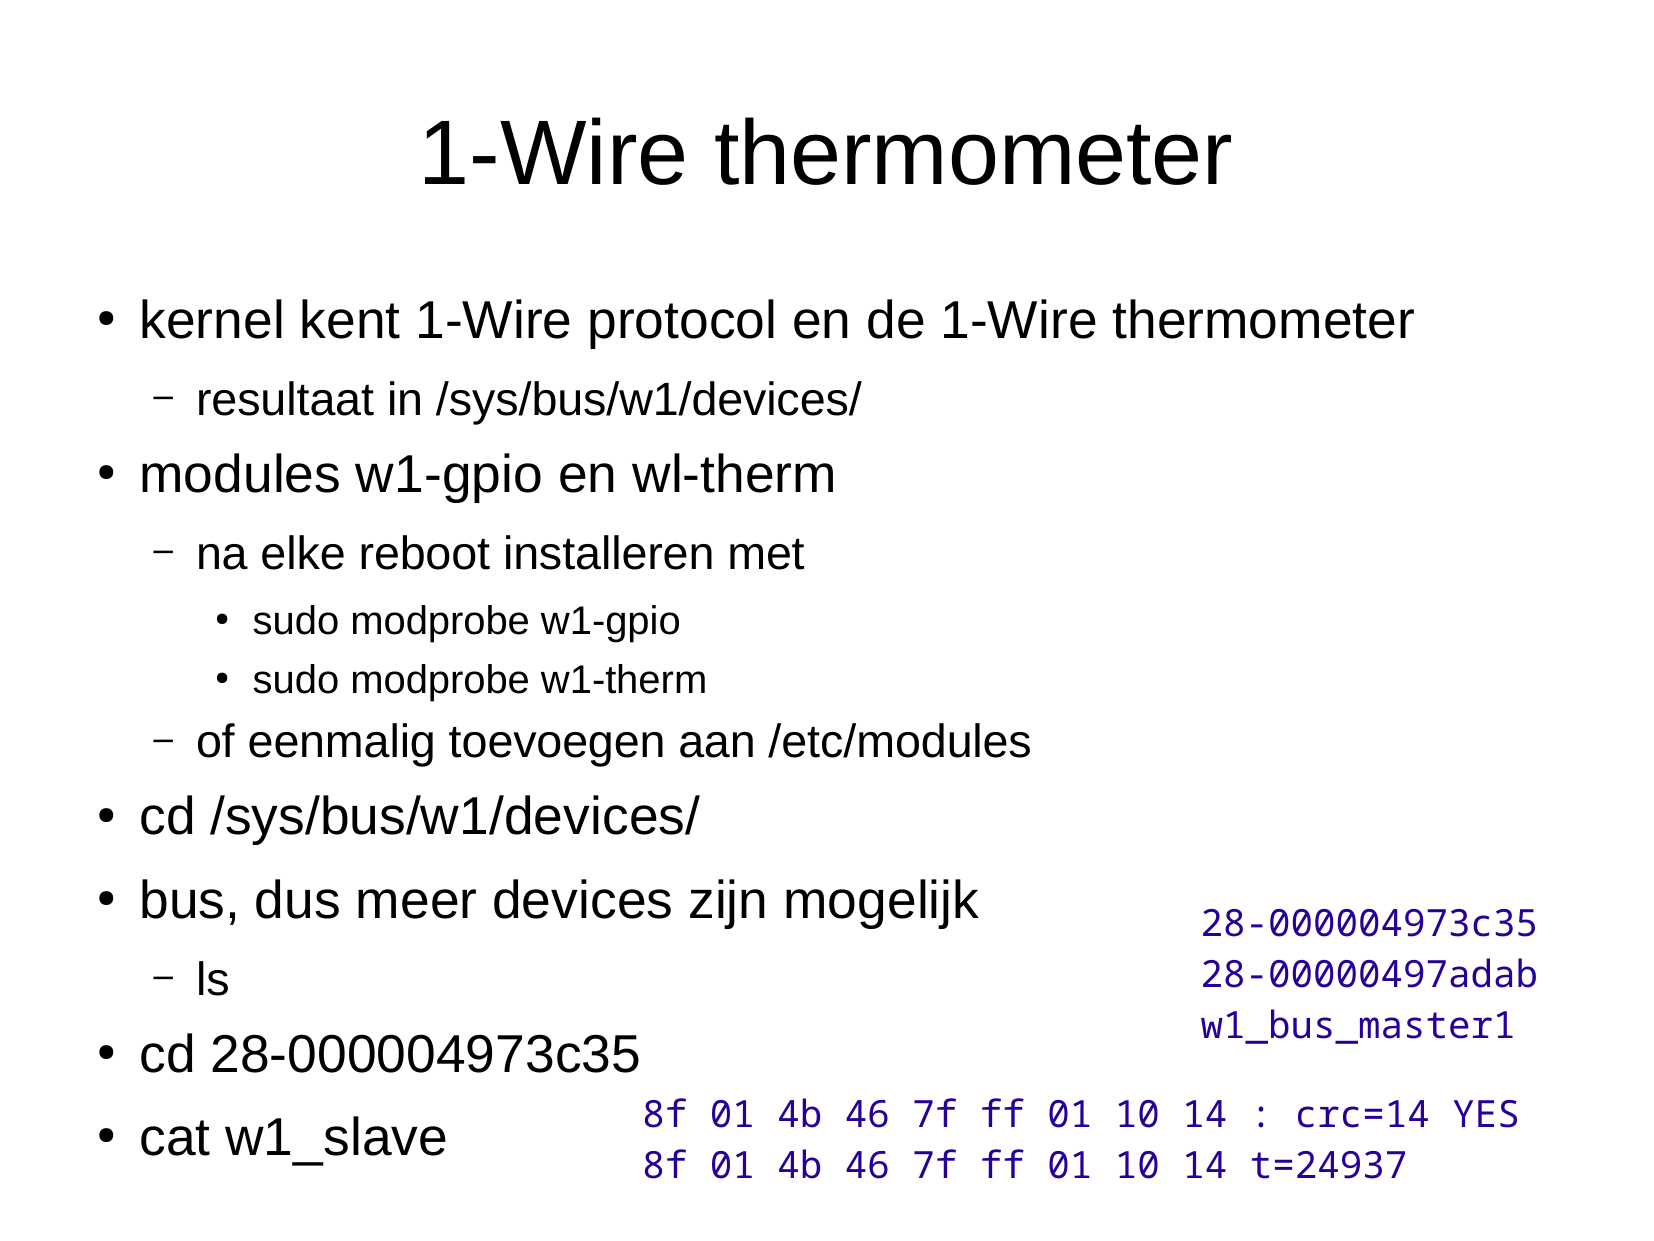

# 1-Wire thermometer
kernel kent 1-Wire protocol en de 1-Wire thermometer
resultaat in /sys/bus/w1/devices/
modules w1-gpio en wl-therm
na elke reboot installeren met
sudo modprobe w1-gpio
sudo modprobe w1-therm
of eenmalig toevoegen aan /etc/modules
cd /sys/bus/w1/devices/
bus, dus meer devices zijn mogelijk
ls
cd 28-000004973c35
cat w1_slave
28-000004973c35
28-00000497adab
w1_bus_master1
8f 01 4b 46 7f ff 01 10 14 : crc=14 YES
8f 01 4b 46 7f ff 01 10 14 t=24937